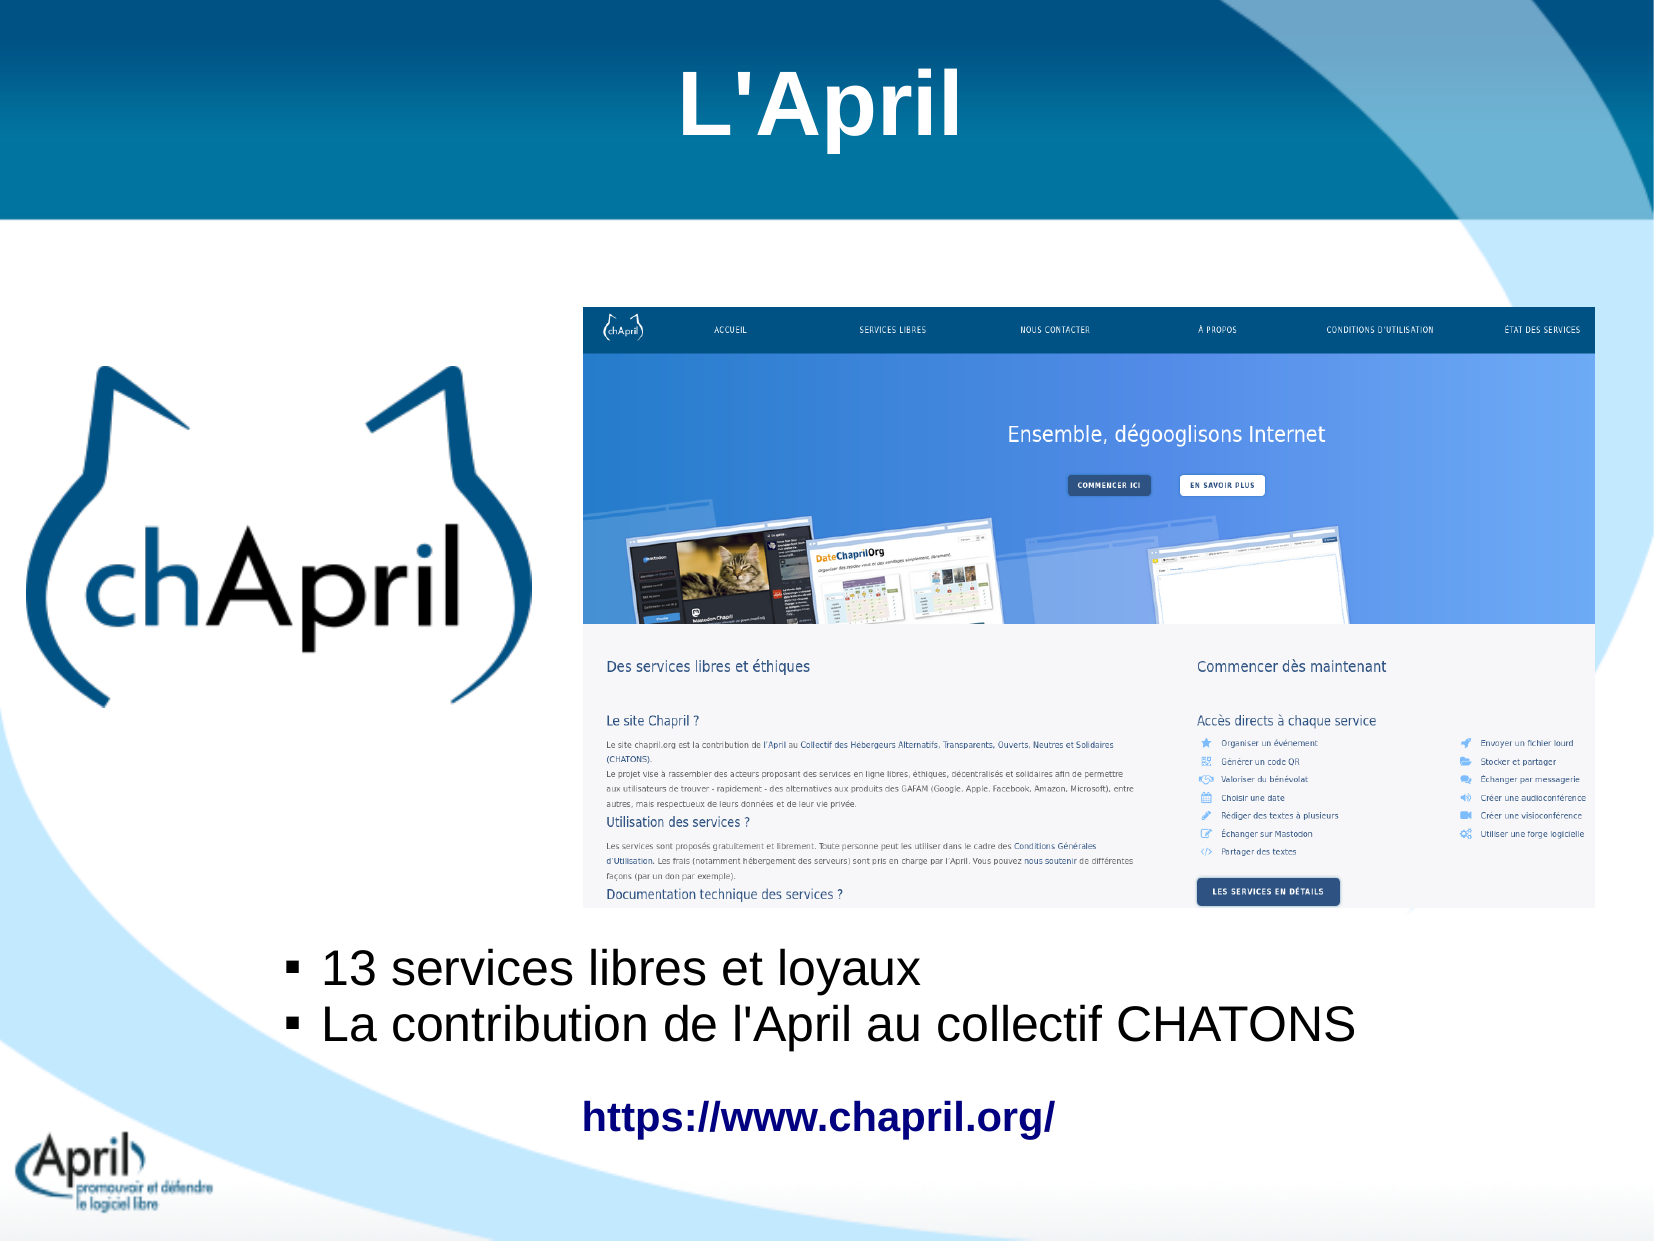

# L'April
13 services libres et loyaux
La contribution de l'April au collectif CHATONS
https://www.chapril.org/